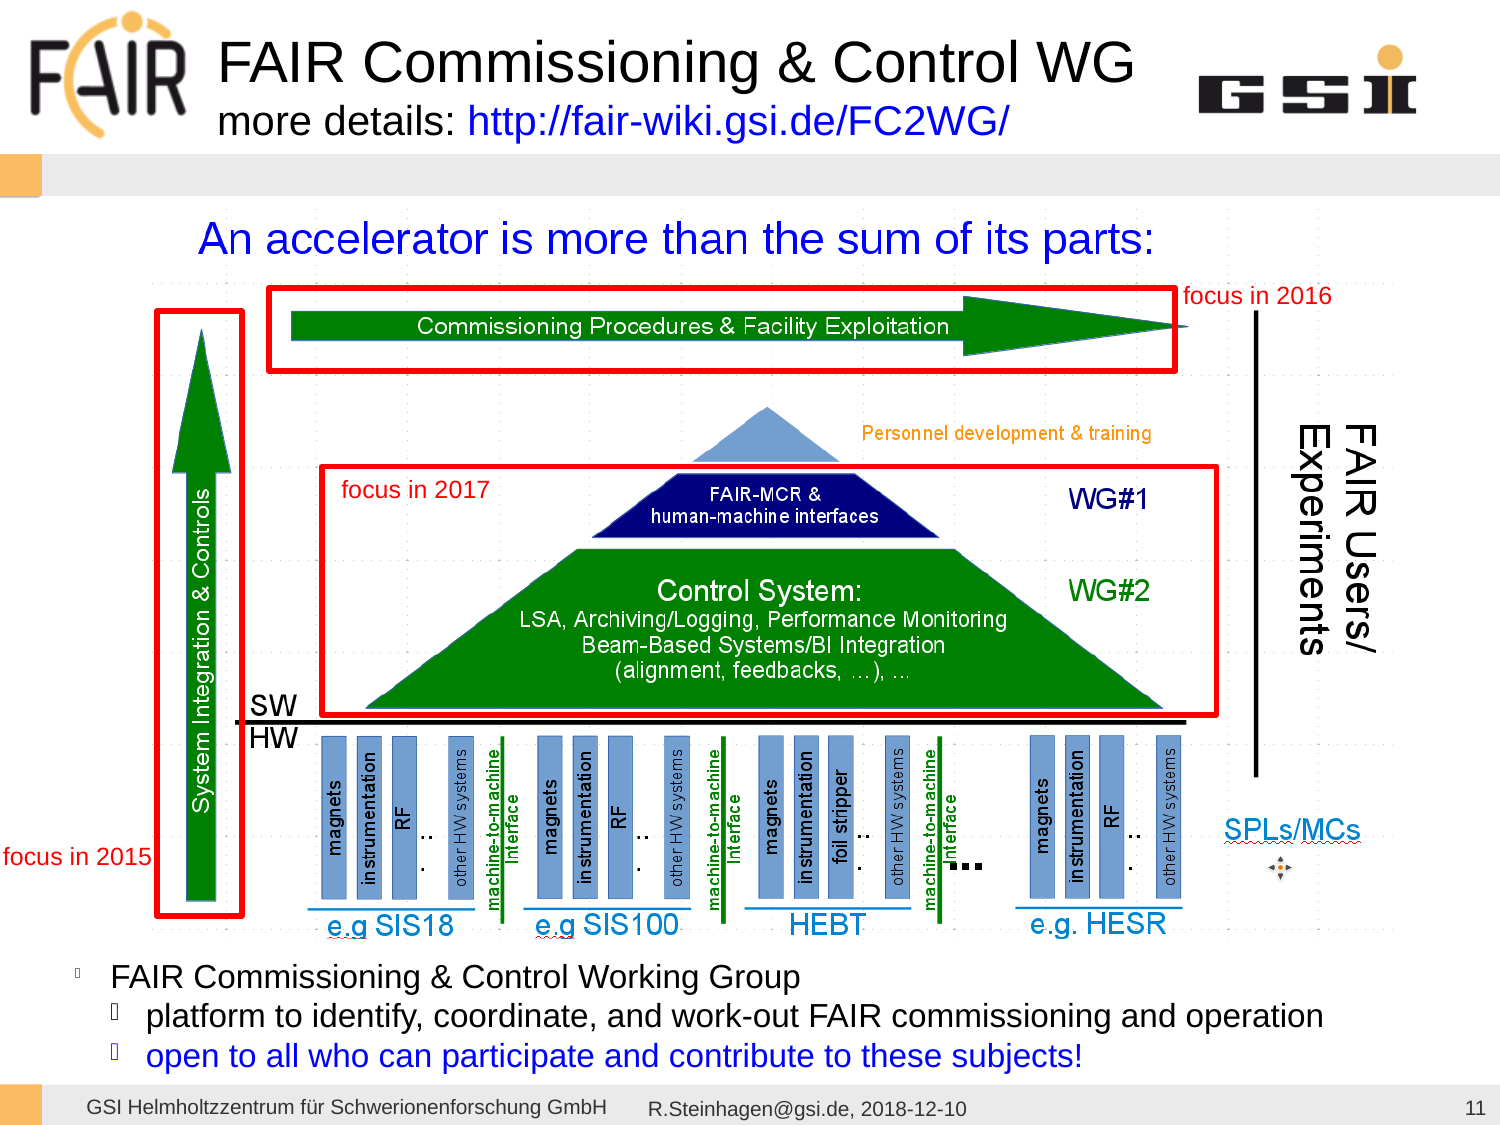

FAIR Commissioning & Control WG
more details: http://fair-wiki.gsi.de/FC2WG/
focus in 2016
focus in 2015
focus in 2017
FAIR Commissioning & Control Working Group
platform to identify, coordinate, and work-out FAIR commissioning and operation
open to all who can participate and contribute to these subjects!